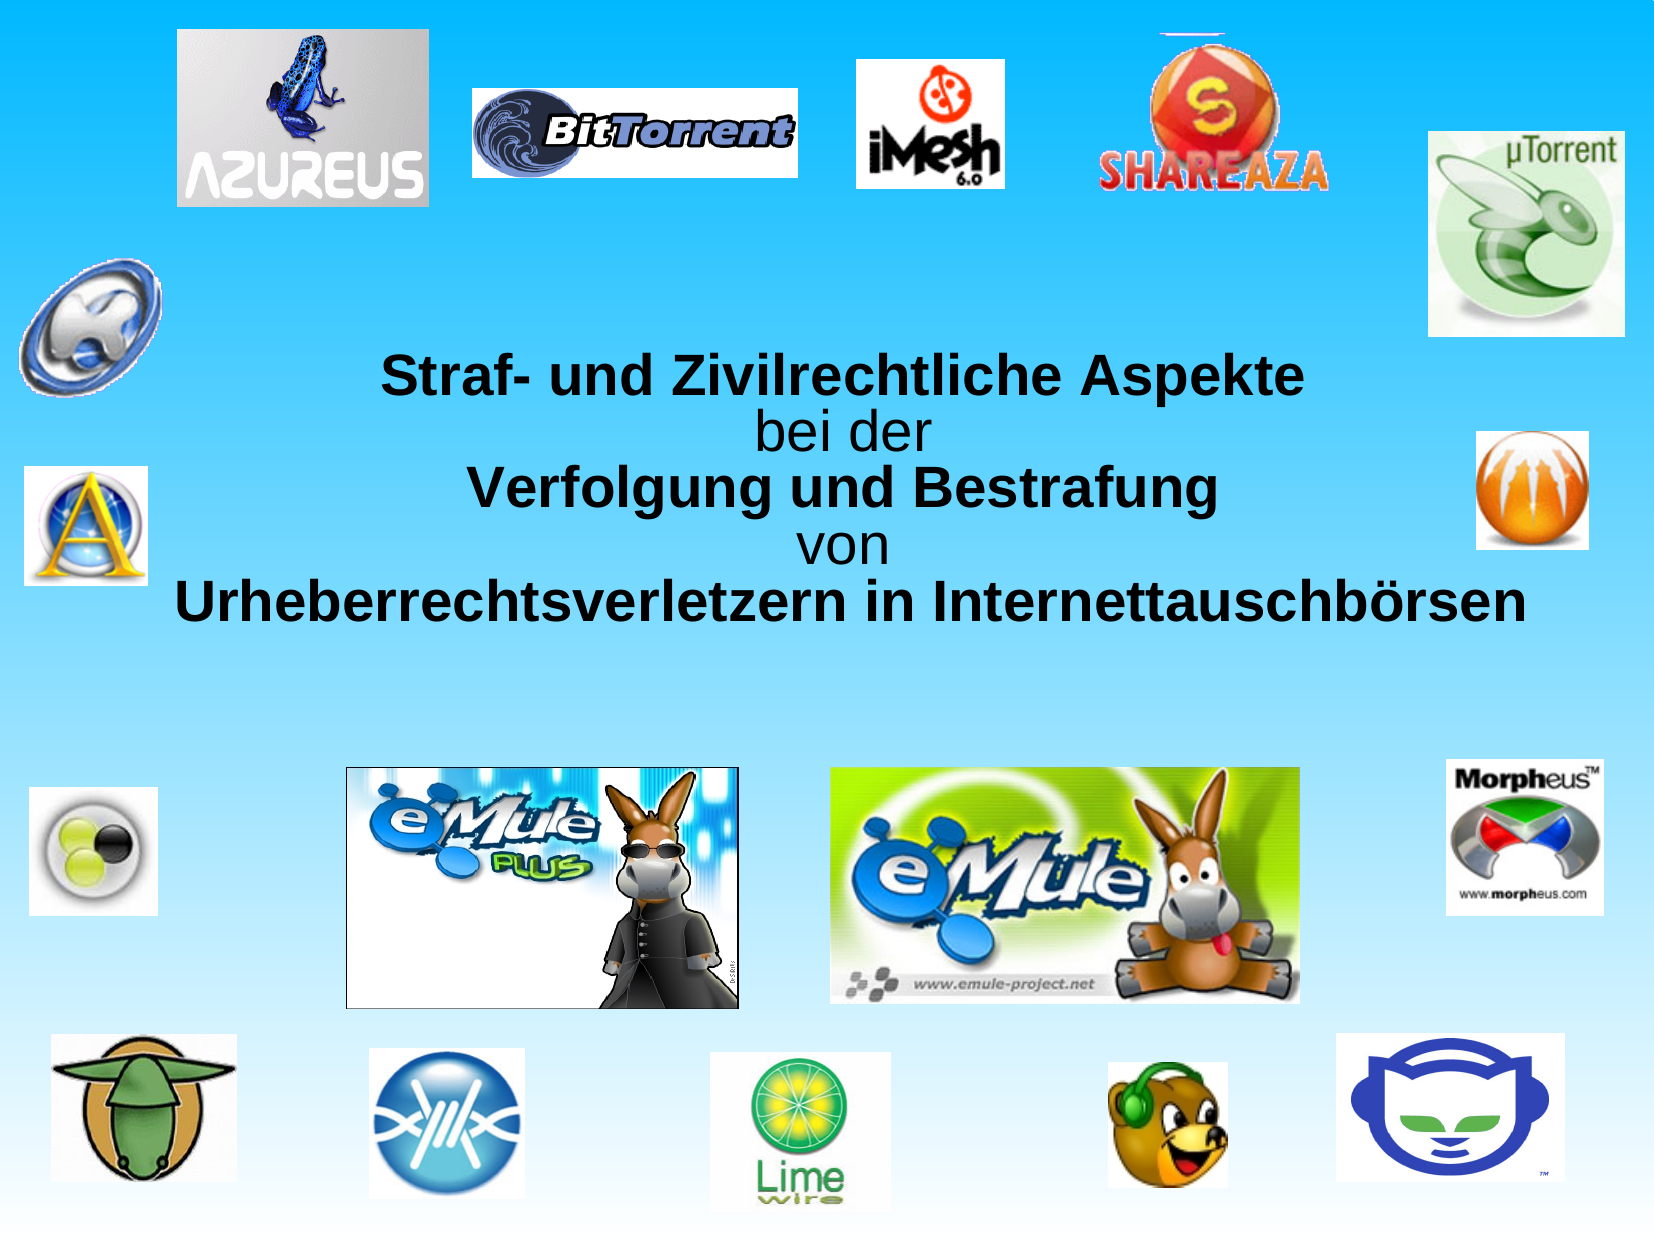

Straf- und Zivilrechtliche Aspekte
bei der
Verfolgung und Bestrafung
von
Urheberrechtsverletzern in Internettauschbörsen